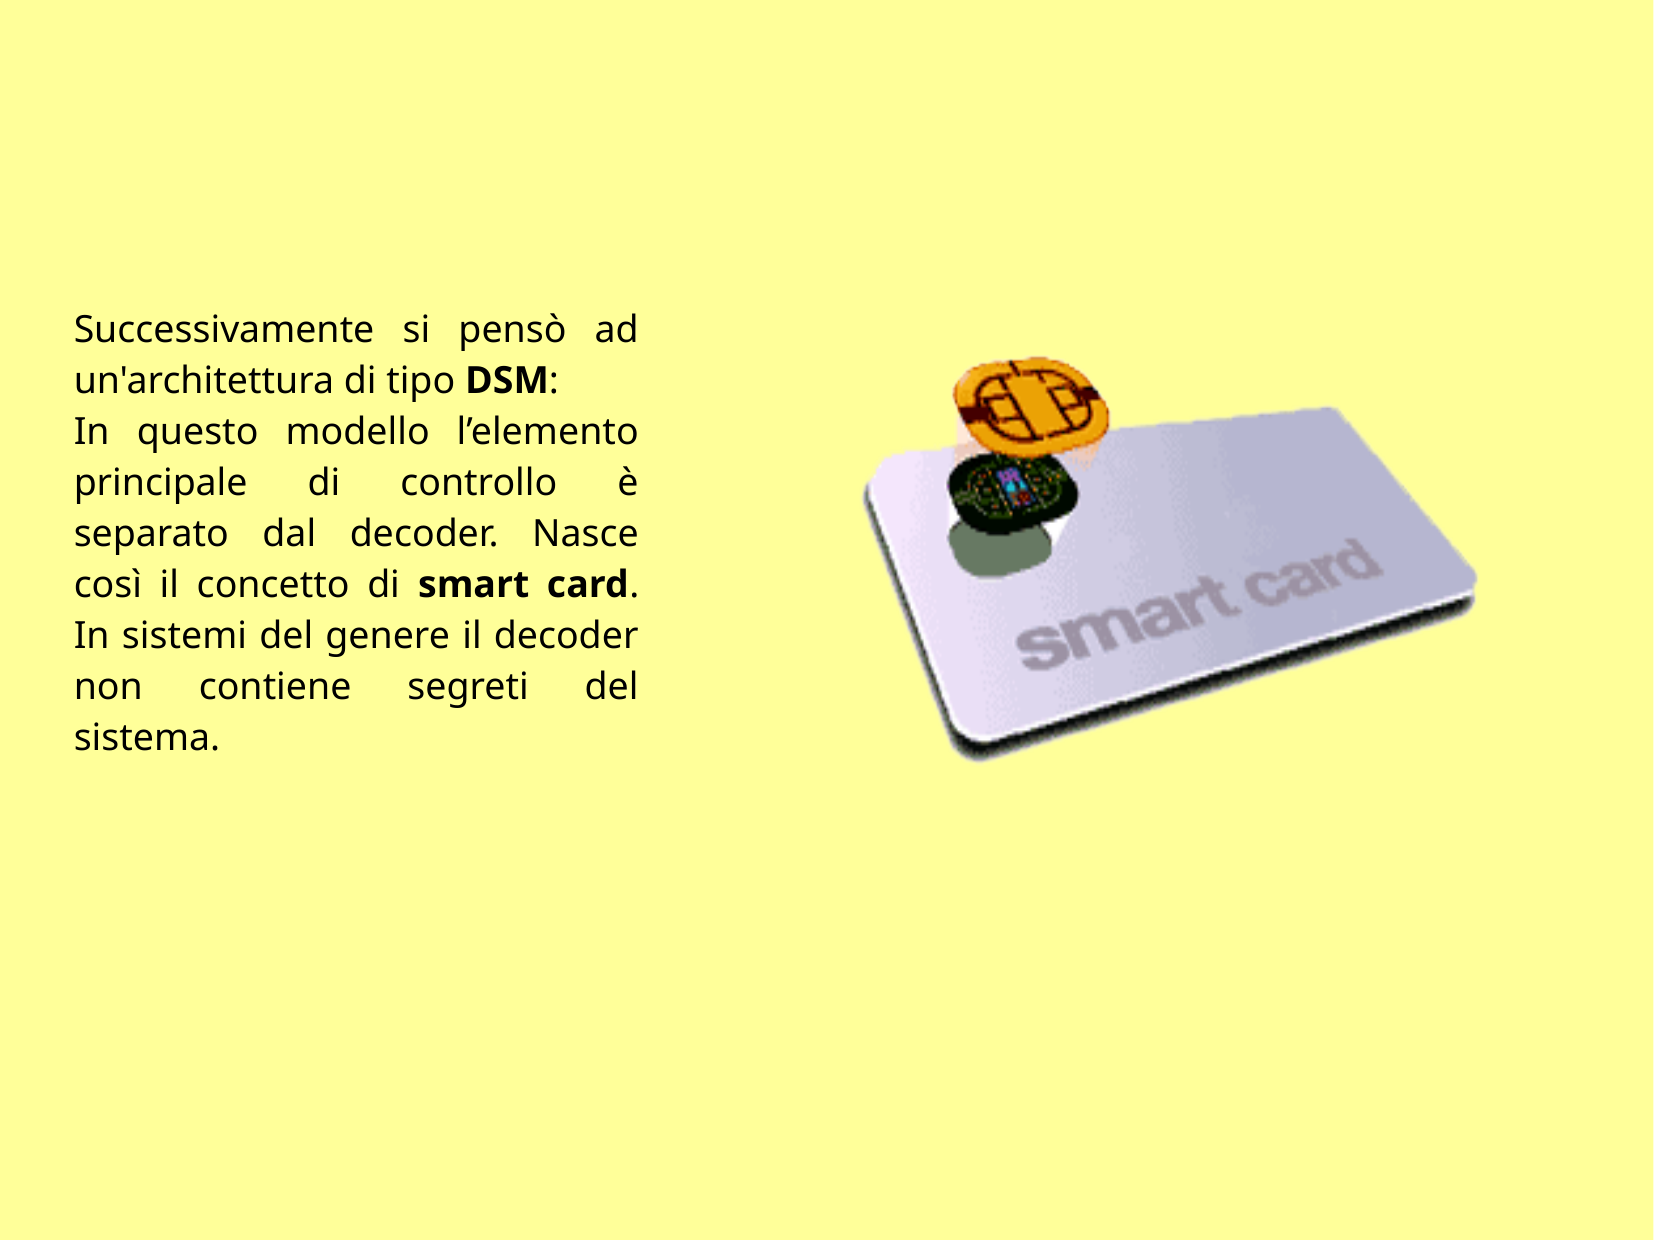

Successivamente si pensò ad un'architettura di tipo DSM:
In questo modello l’elemento principale di controllo è separato dal decoder. Nasce così il concetto di smart card. In sistemi del genere il decoder non contiene segreti del sistema.